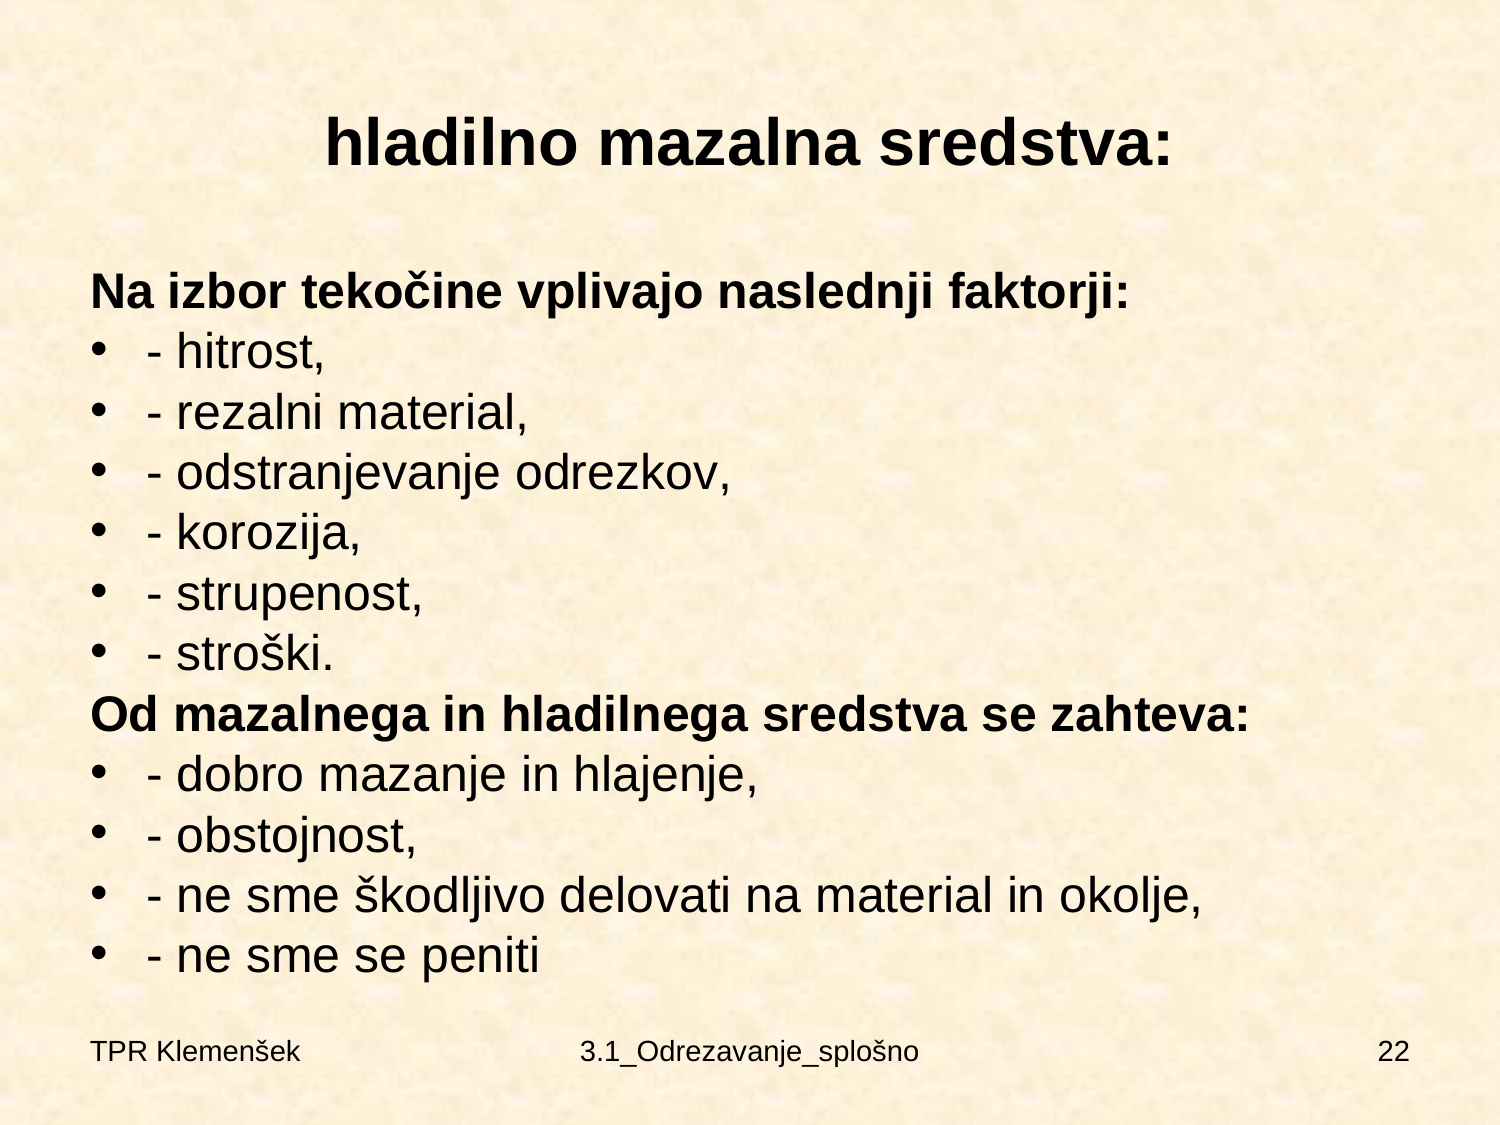

# hladilno mazalna sredstva:
Na izbor tekočine vplivajo naslednji faktorji:
- hitrost,
- rezalni material,
- odstranjevanje odrezkov,
- korozija,
- strupenost,
- stroški.
Od mazalnega in hladilnega sredstva se zahteva:
- dobro mazanje in hlajenje,
- obstojnost,
- ne sme škodljivo delovati na material in okolje,
- ne sme se peniti
TPR Klemenšek
3.1_Odrezavanje_splošno
22